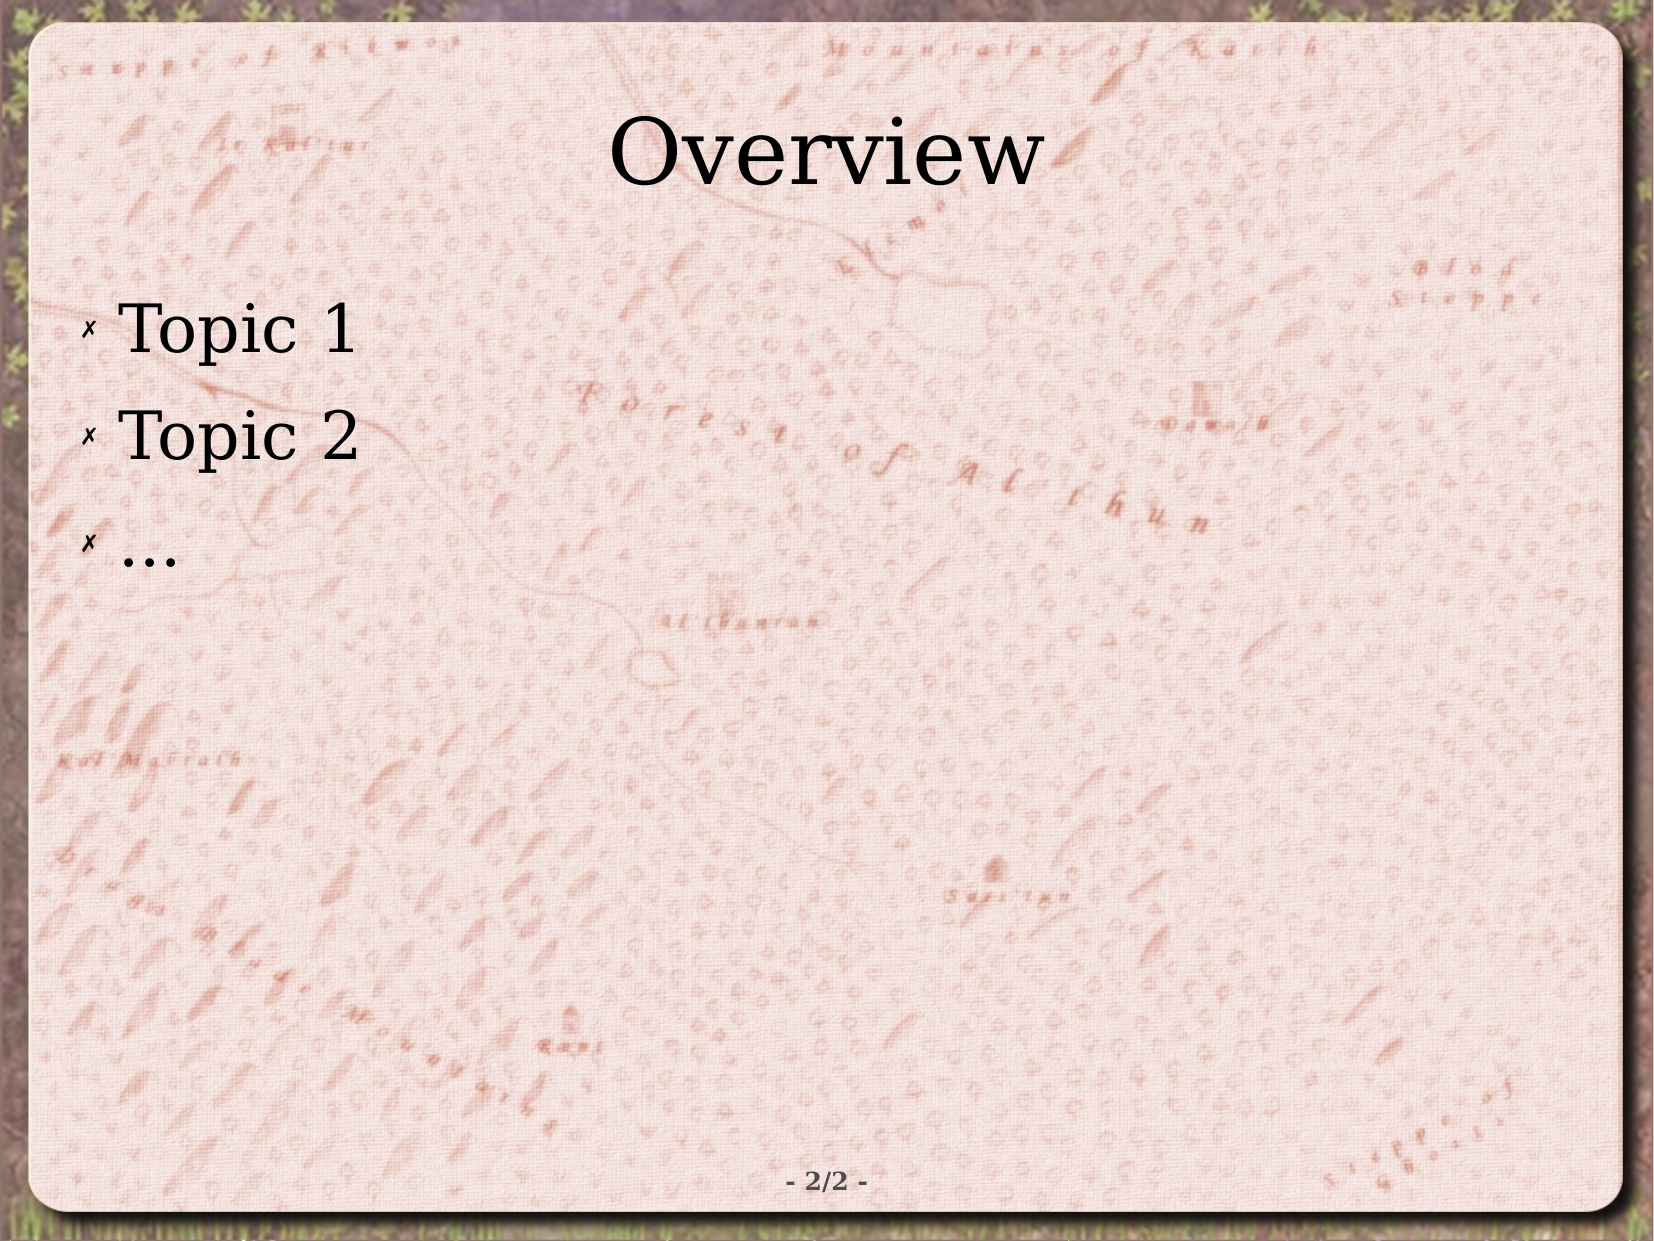

# Overview
 Topic 1
 Topic 2
 ...